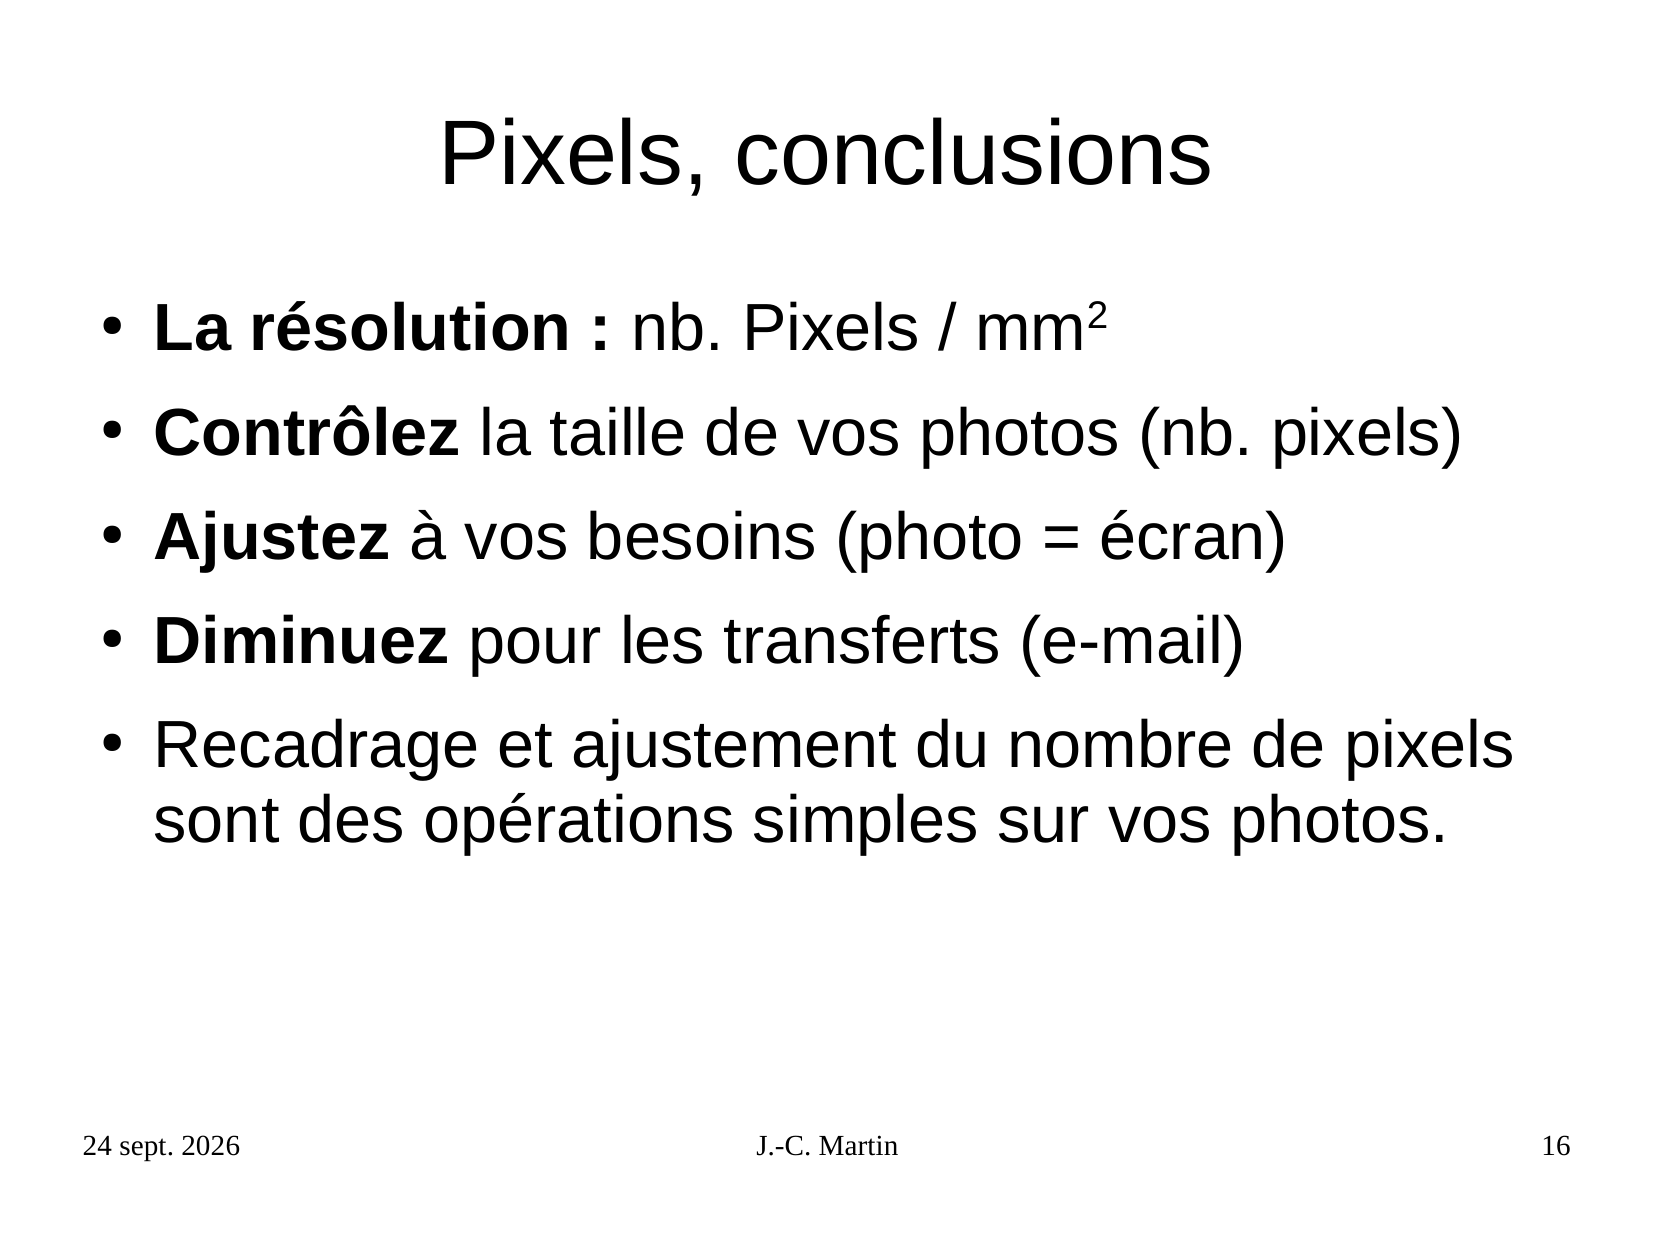

# Pixels, conclusions
La résolution : nb. Pixels / mm2
Contrôlez la taille de vos photos (nb. pixels)
Ajustez à vos besoins (photo = écran)
Diminuez pour les transferts (e-mail)
Recadrage et ajustement du nombre de pixels sont des opérations simples sur vos photos.
J.-C. Martin
16